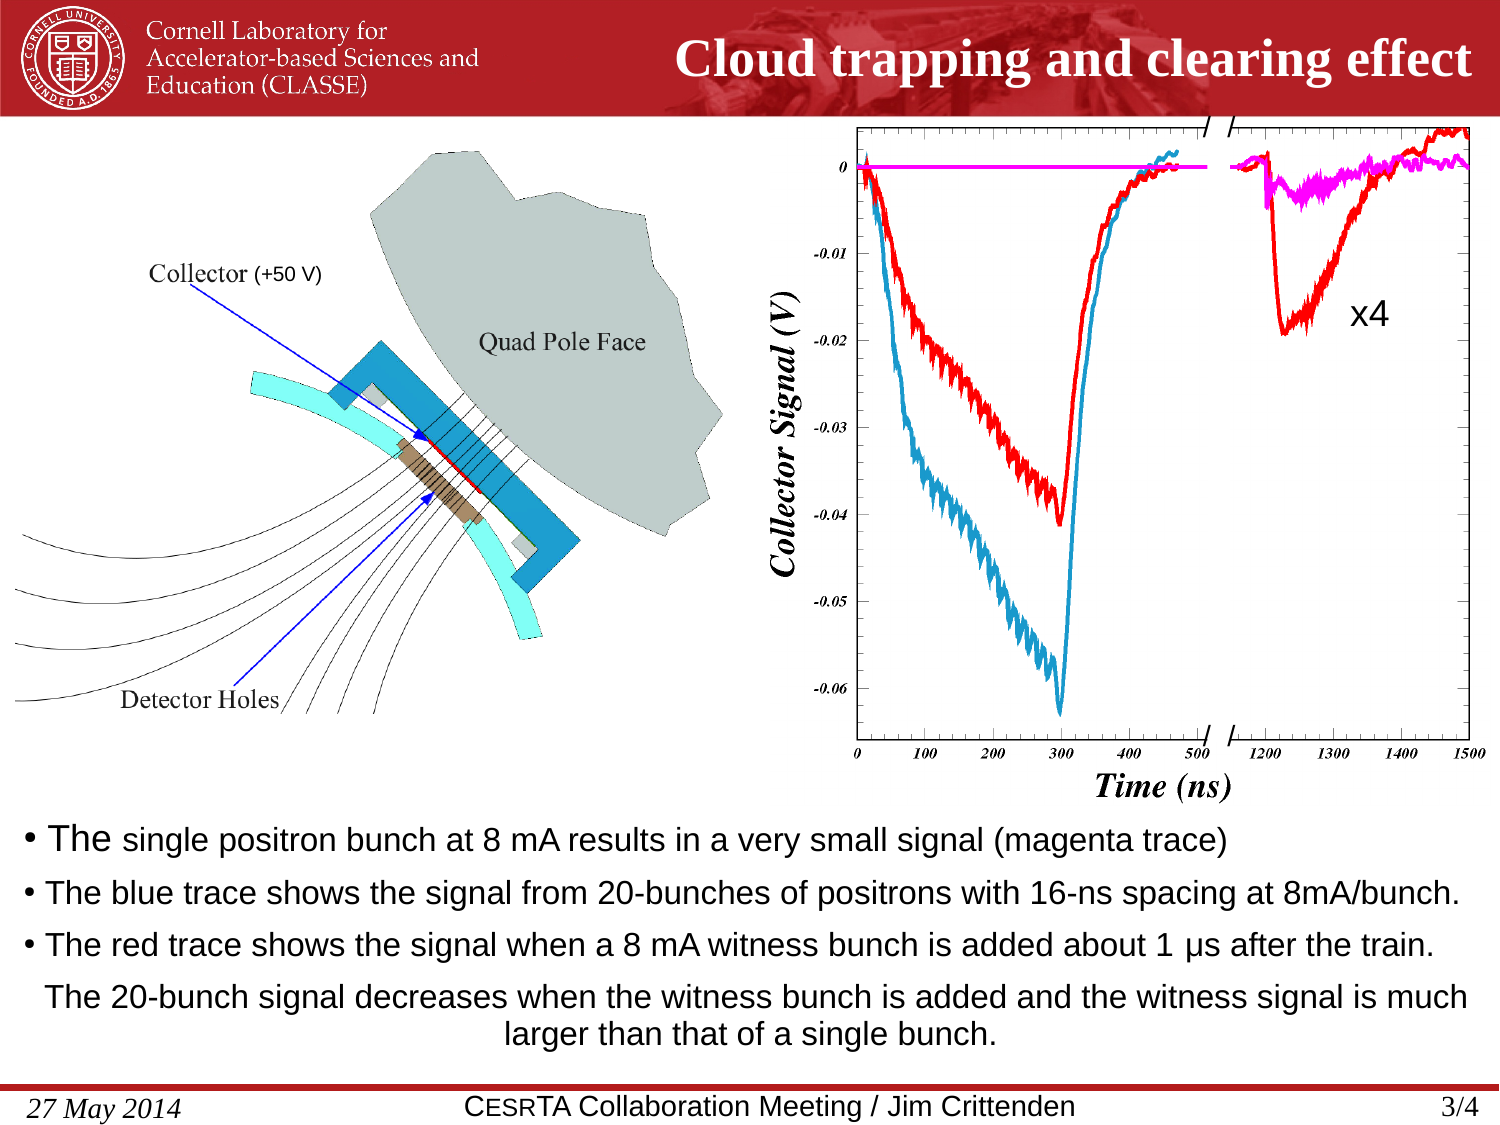

Cloud trapping and clearing effect
#
/ /
x4
/ /
(+50 V)
 The single positron bunch at 8 mA results in a very small signal (magenta trace)
 The blue trace shows the signal from 20-bunches of positrons with 16-ns spacing at 8mA/bunch.
 The red trace shows the signal when a 8 mA witness bunch is added about 1 μs after the train.
The 20-bunch signal decreases when the witness bunch is added and the witness signal is much larger than that of a single bunch.